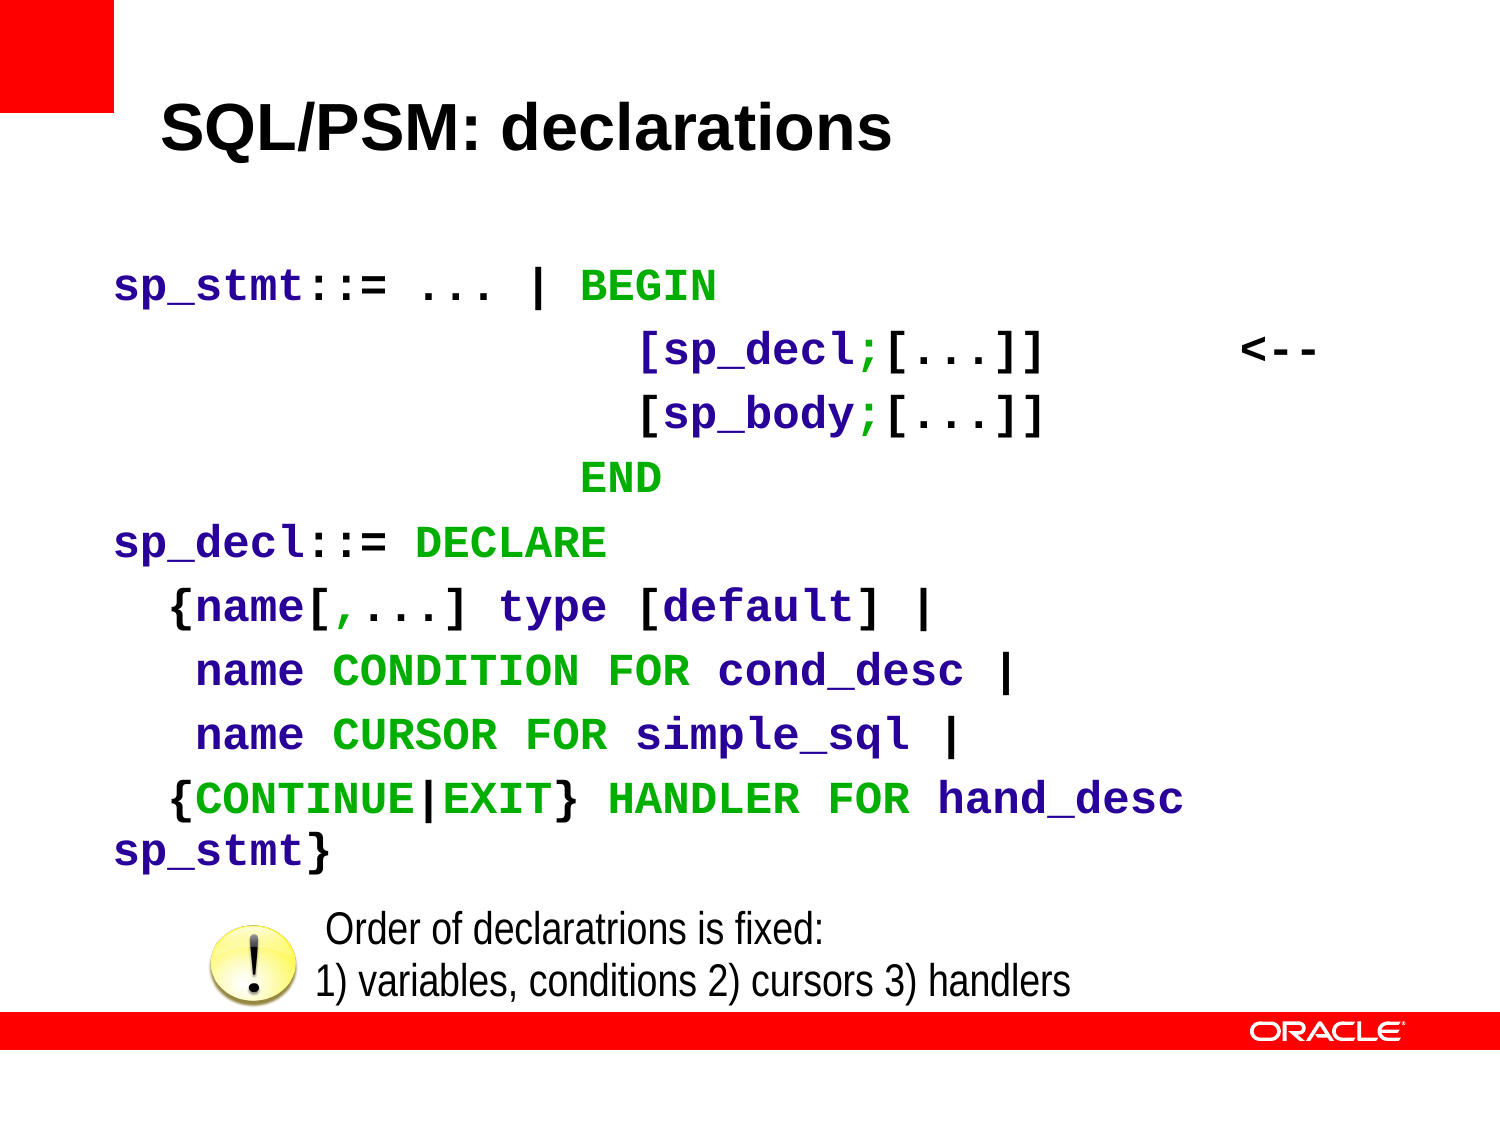

# SQL/PSM: declarations
sp_stmt::= ... | BEGIN
 [sp_decl;[...]] <--
 [sp_body;[...]]
 END
sp_decl::= DECLARE
 {name[,...] type [default] |
 name CONDITION FOR cond_desc |
 name CURSOR FOR simple_sql |
 {CONTINUE|EXIT} HANDLER FOR hand_desc sp_stmt}
 Order of declaratrions is fixed:
1) variables, conditions 2) cursors 3) handlers